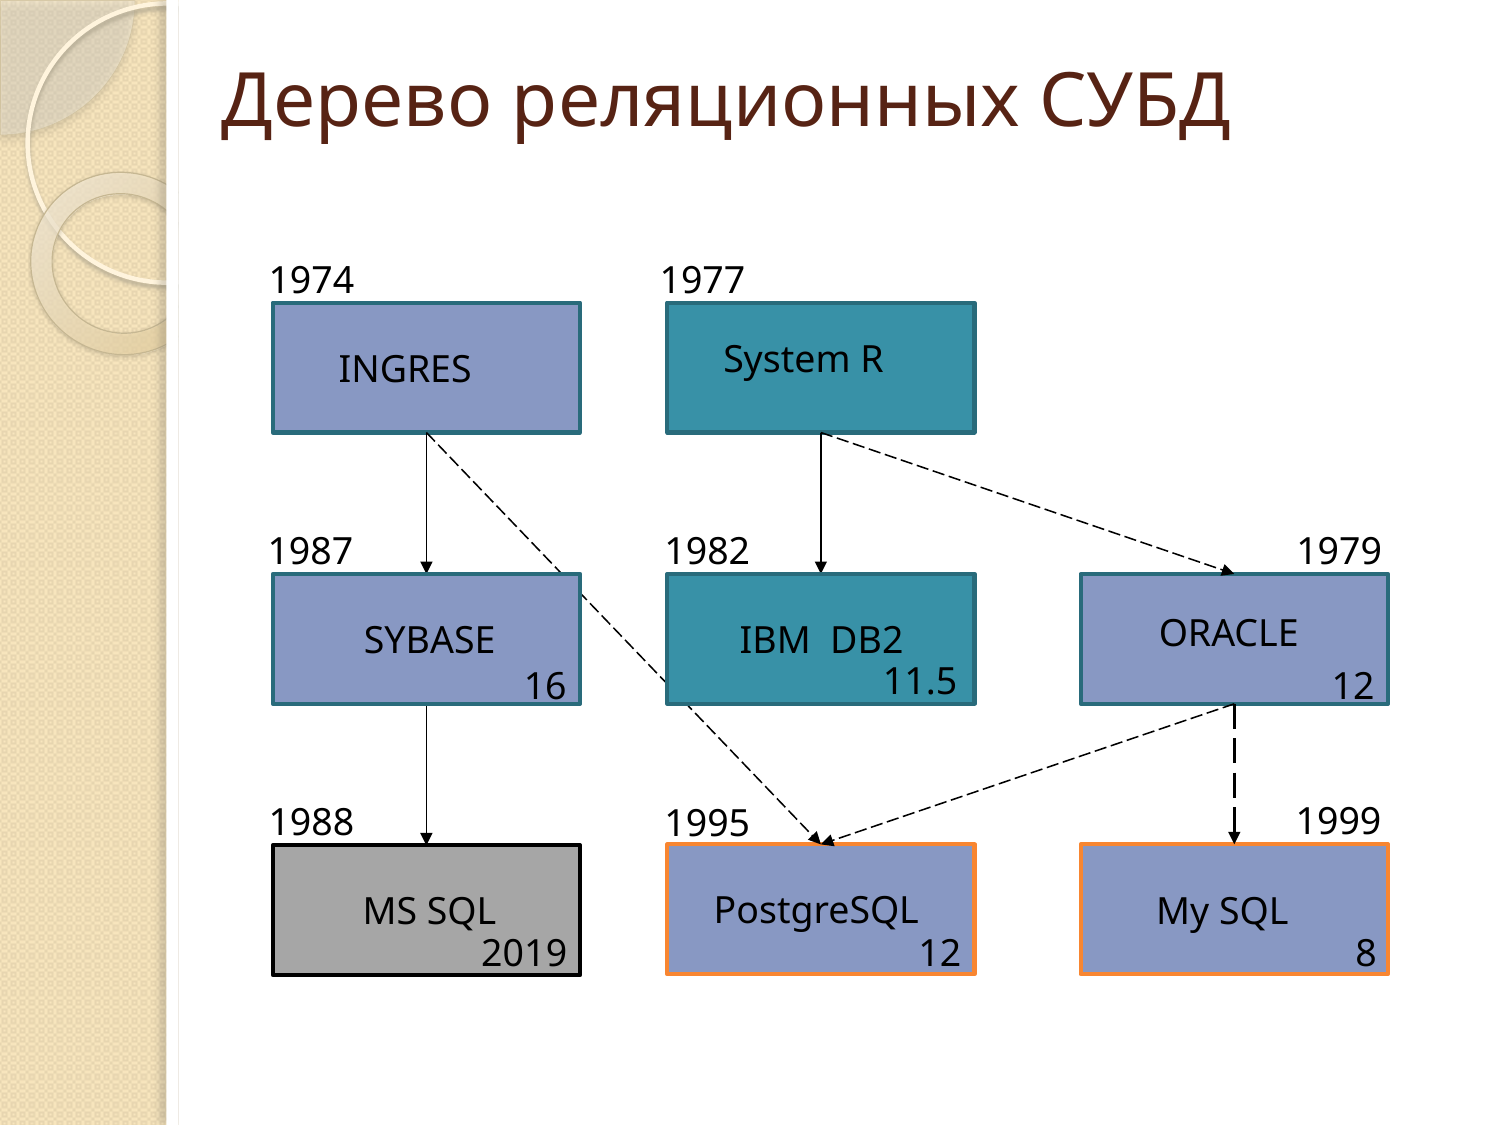

# Дерево реляционных СУБД
1974
1977
System R
INGRES
1987
1982
1979
ORACLE
IBM DB2
SYBASE
11.5
16
12
1999
1988
1995
PostgreSQL
MS SQL
My SQL
8
2019
12